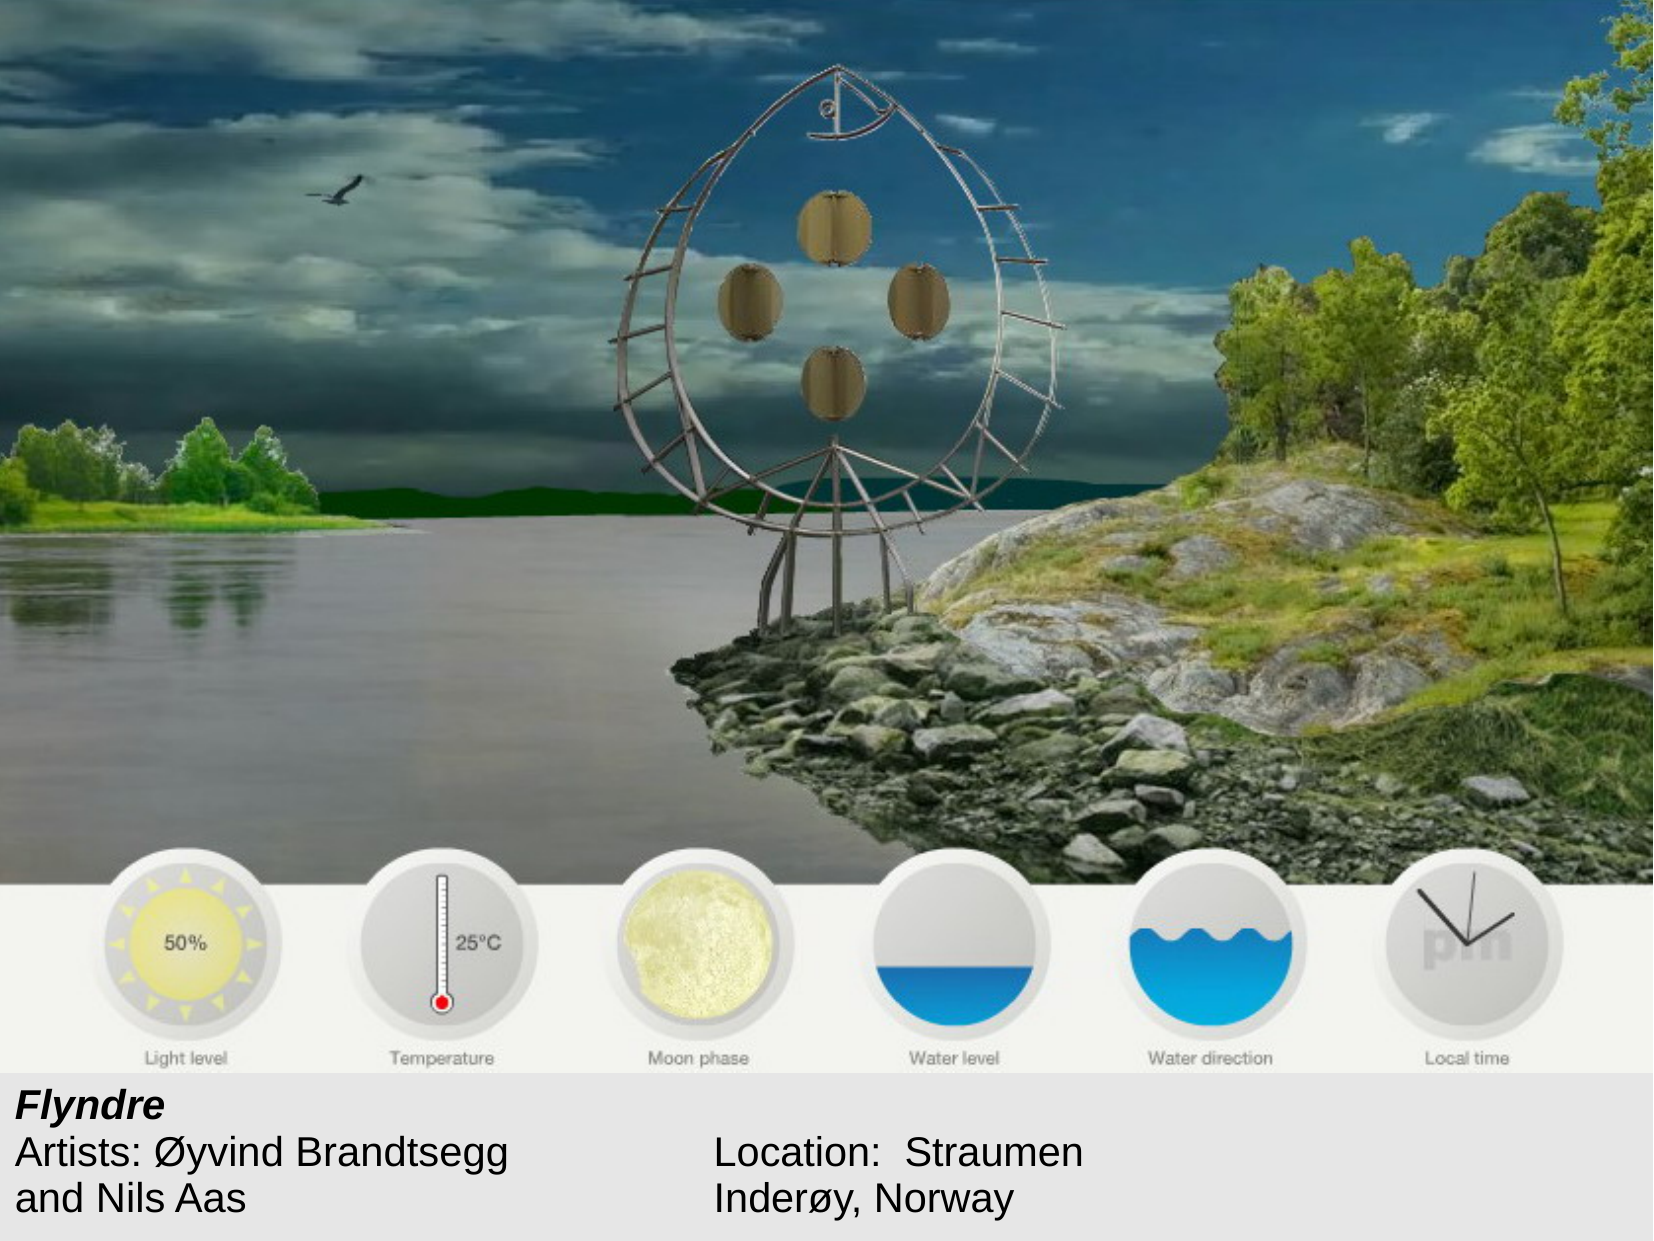

Flyndre
Artists: Øyvind Brandtsegg and Nils Aas
Location: Straumen
Inderøy, Norway